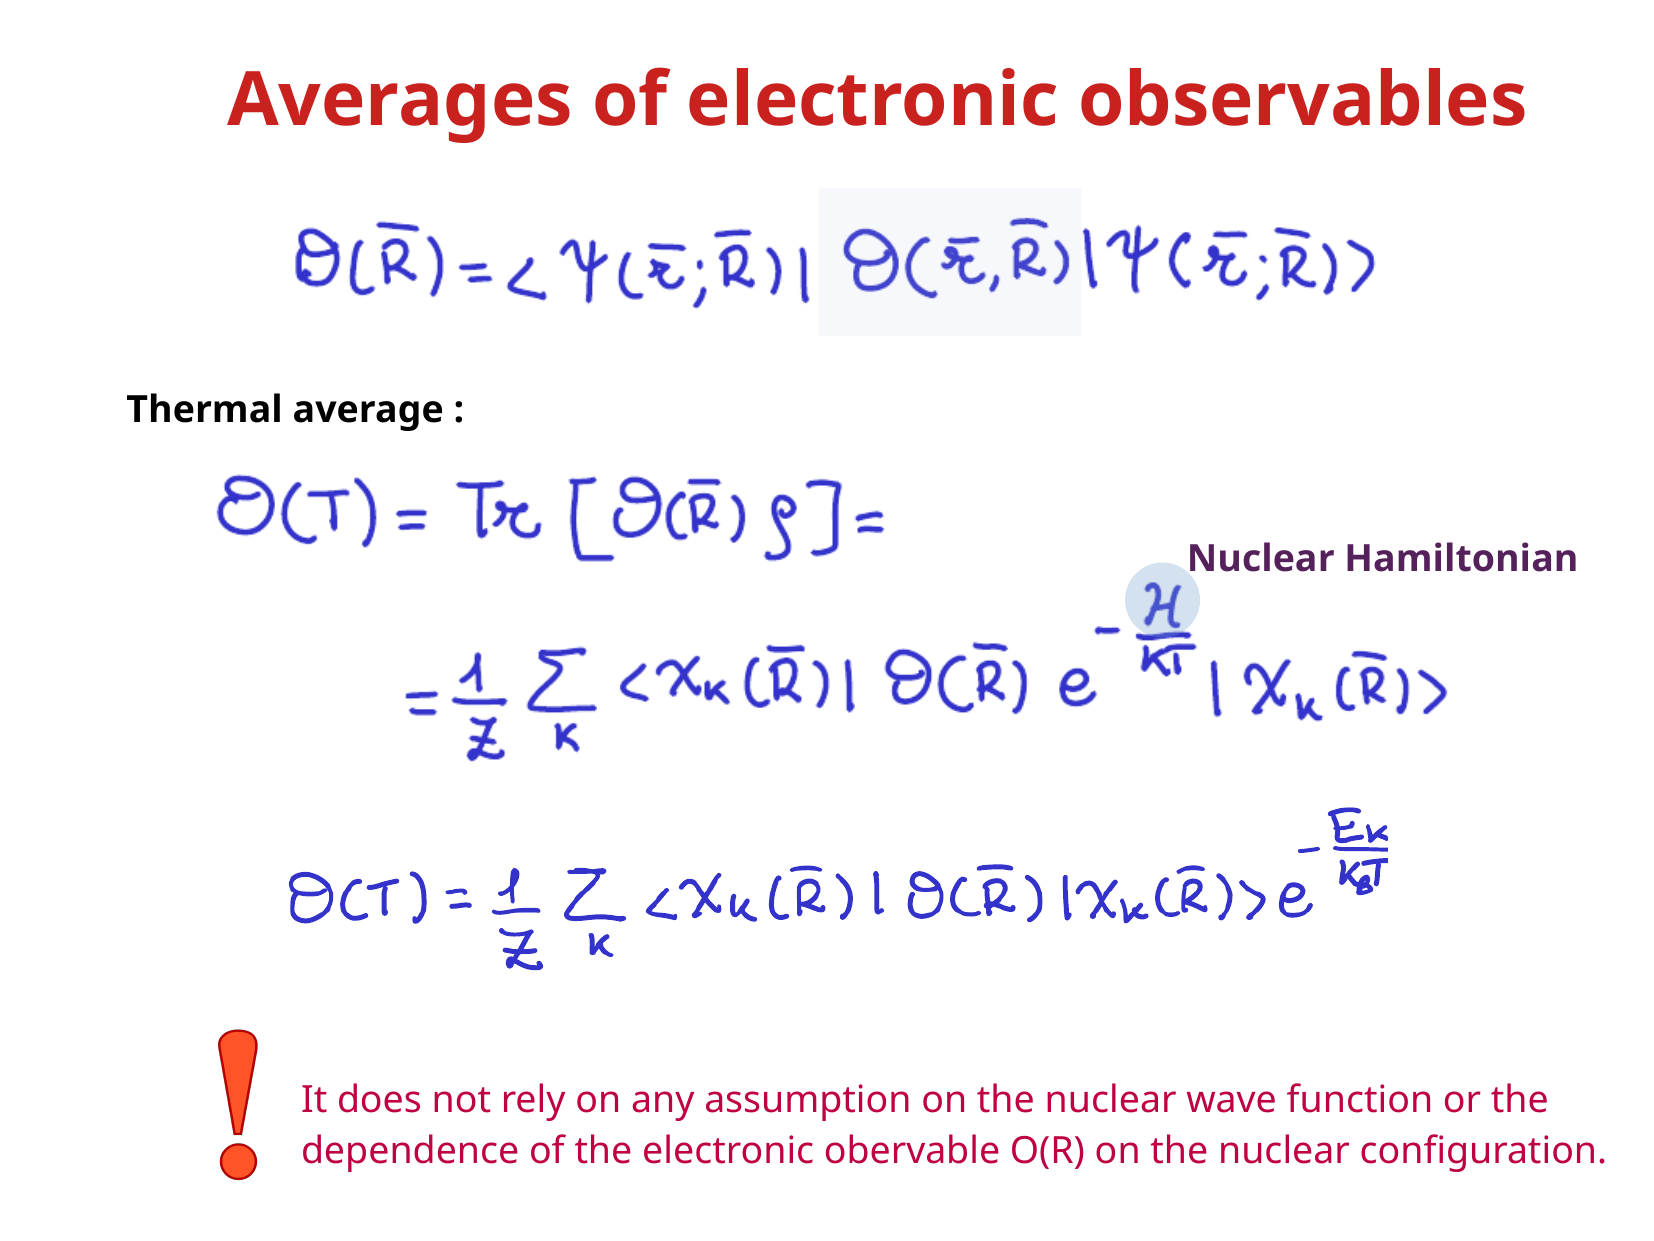

Averages of electronic observables
Thermal average :
Nuclear Hamiltonian
It does not rely on any assumption on the nuclear wave function or the
dependence of the electronic obervable O(R) on the nuclear configuration.